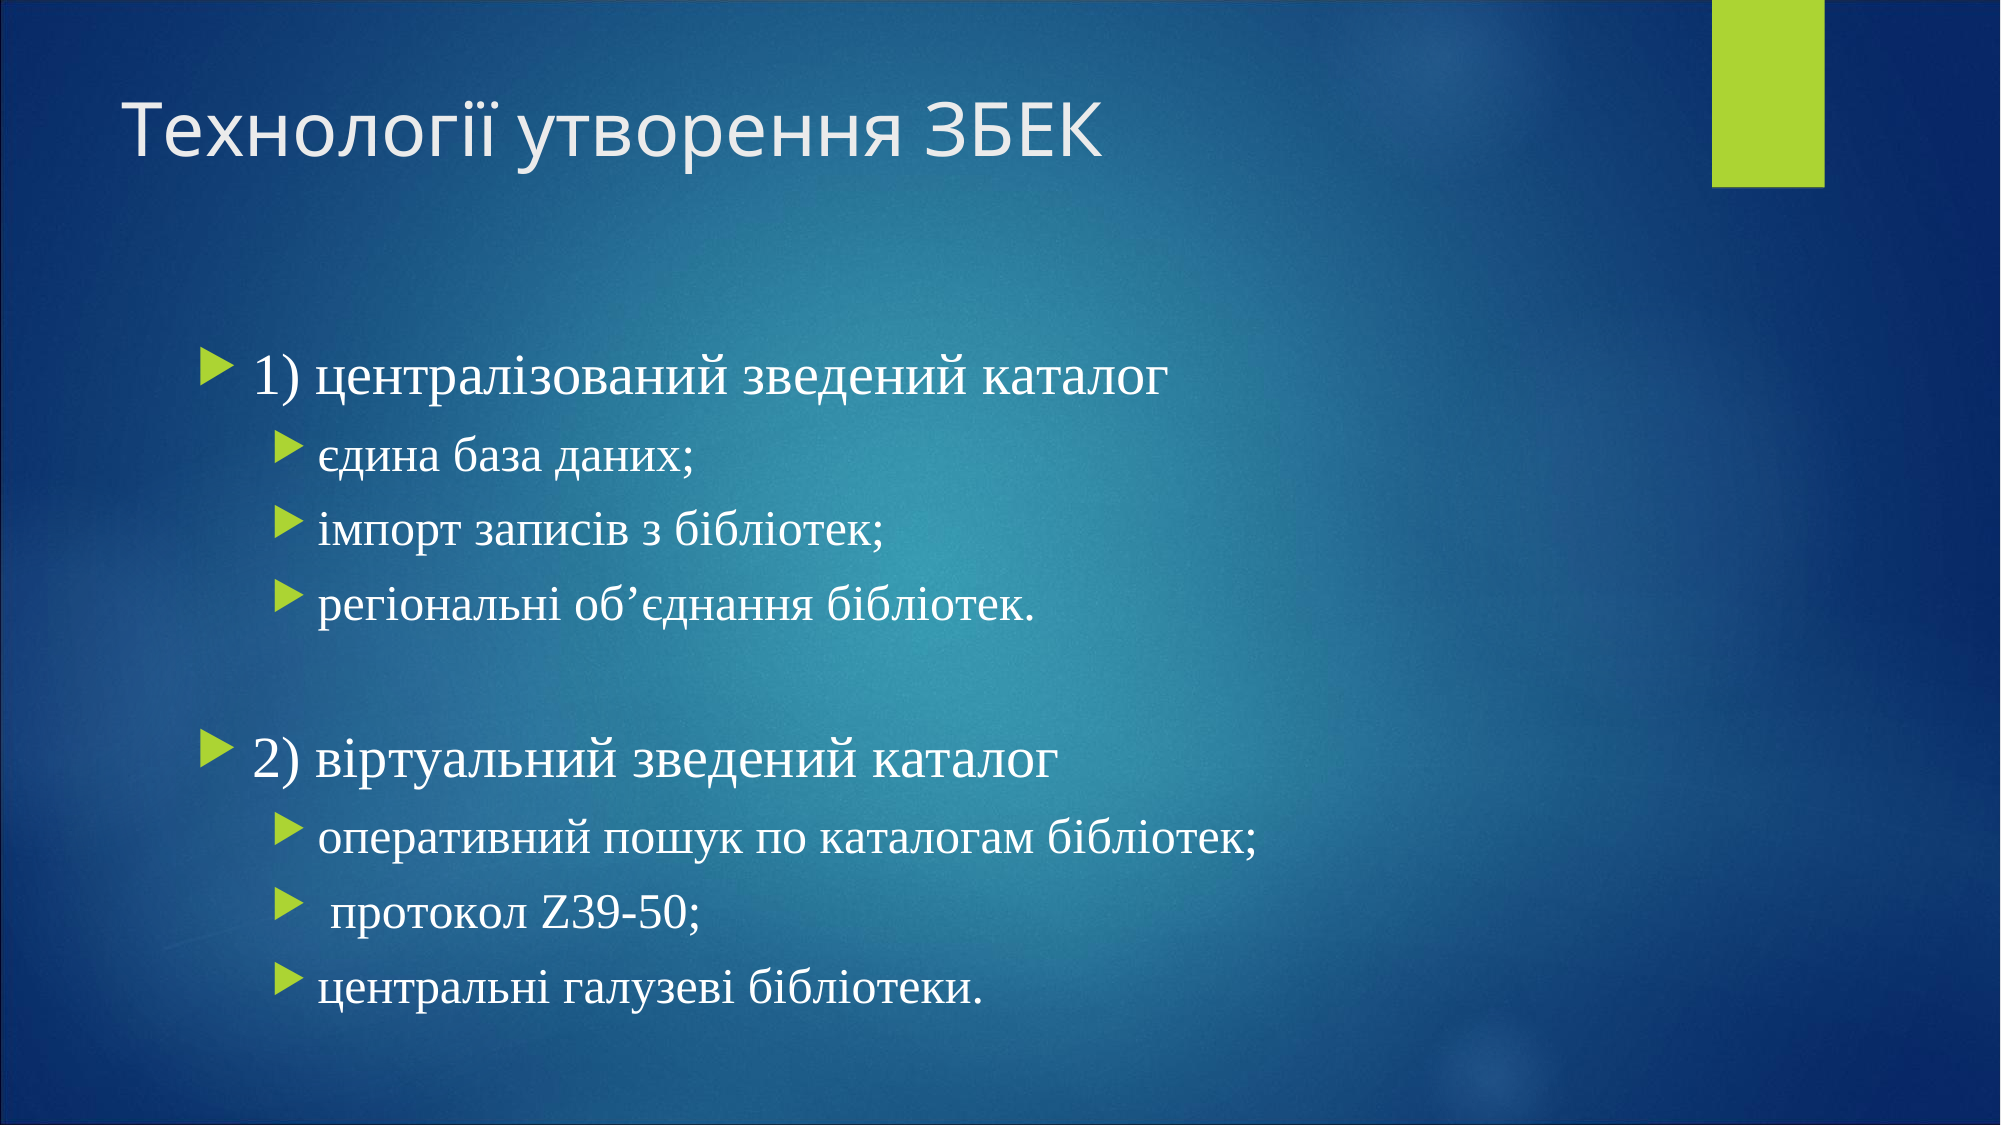

# Технології утворення ЗБЕК
1) централізований зведений каталог
єдина база даних;
імпорт записів з бібліотек;
регіональні об’єднання бібліотек.
2) віртуальний зведений каталог
оперативний пошук по каталогам бібліотек;
 протокол Z39-50;
центральні галузеві бібліотеки.